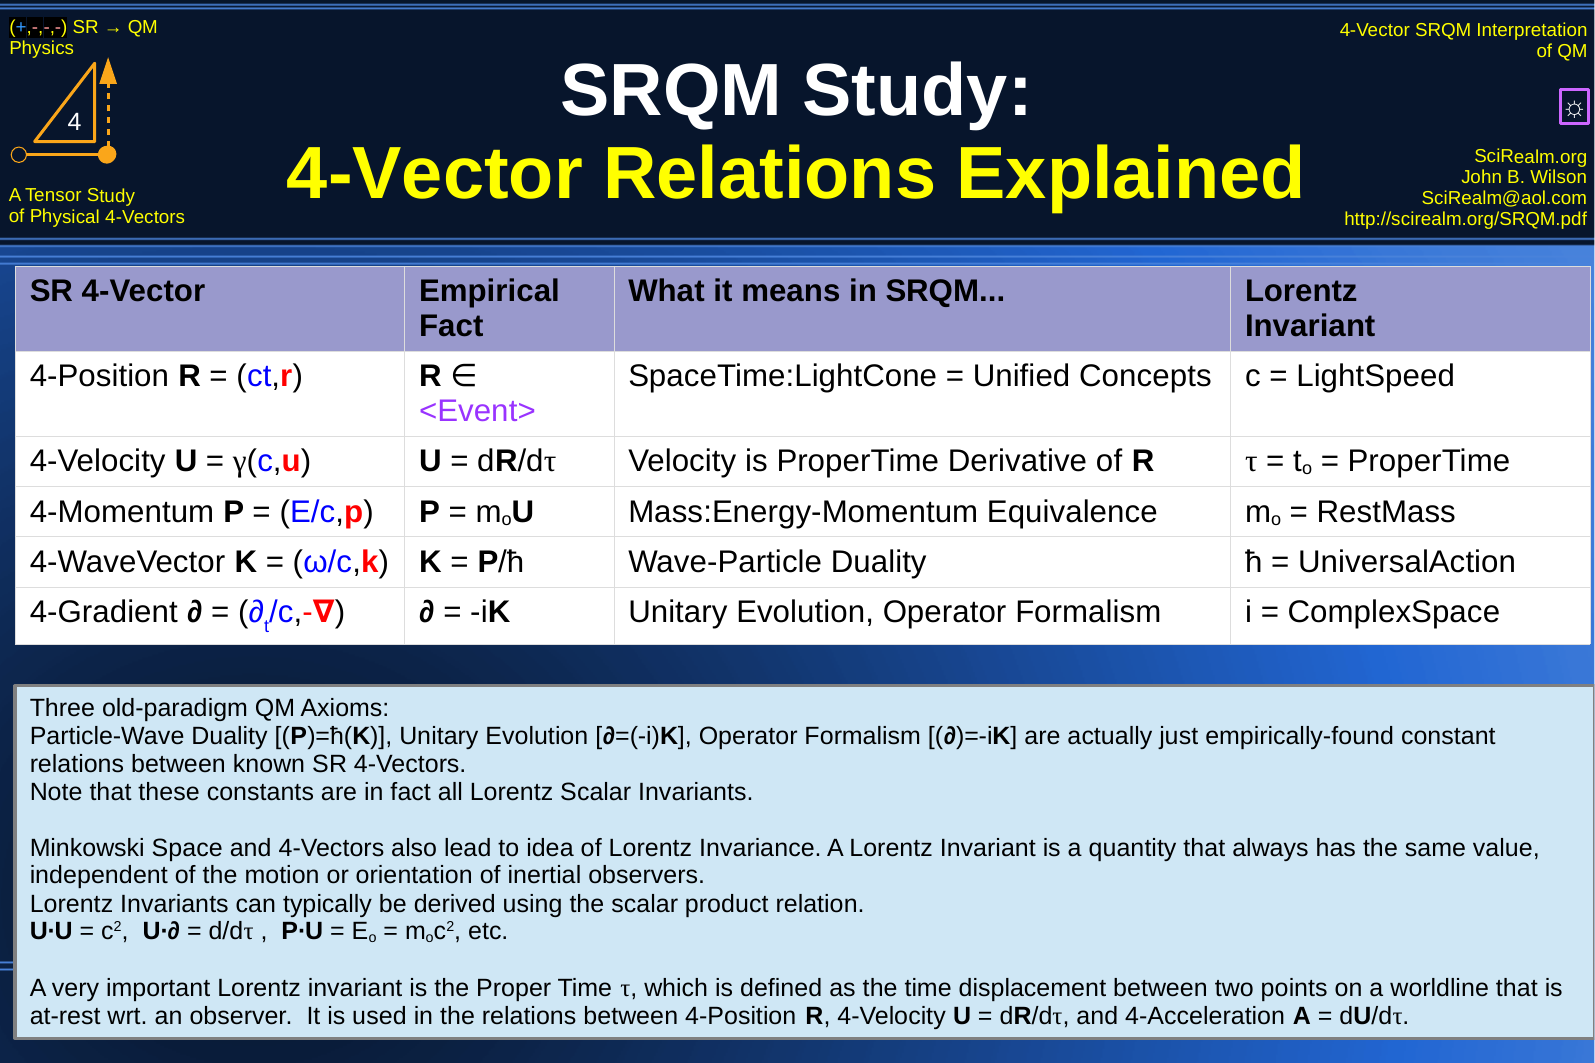

(+,-,-,-) SR → QM
Physics
A Tensor Study
of Physical 4-Vectors
4-Vector SRQM Interpretation
of QM
SciRealm.org
John B. Wilson
SciRealm@aol.com
http://scirealm.org/SRQM.pdf
# SRQM Study: 4-Vector Relations Explained
4
☼
| SR 4-Vector | Empirical Fact | What it means in SRQM... | Lorentz Invariant |
| --- | --- | --- | --- |
| 4-Position R = (ct,r) | R ∈ <Event> | SpaceTime:LightCone = Unified Concepts | c = LightSpeed |
| 4-Velocity U = γ(c,u) | U = dR/dτ | Velocity is ProperTime Derivative of R | τ = to = ProperTime |
| 4-Momentum P = (E/c,p) | P = moU | Mass:Energy-Momentum Equivalence | mo = RestMass |
| 4-WaveVector K = (ω/c,k) | K = P/ħ | Wave-Particle Duality | ħ = UniversalAction |
| 4-Gradient ∂ = (∂t/c,-∇) | ∂ = -iK | Unitary Evolution, Operator Formalism | i = ComplexSpace |
Three old-paradigm QM Axioms:
Particle-Wave Duality [(P)=ħ(K)], Unitary Evolution [∂=(-i)K], Operator Formalism [(∂)=-iK] are actually just empirically-found constant relations between known SR 4-Vectors.
Note that these constants are in fact all Lorentz Scalar Invariants.
Minkowski Space and 4-Vectors also lead to idea of Lorentz Invariance. A Lorentz Invariant is a quantity that always has the same value, independent of the motion or orientation of inertial observers.
Lorentz Invariants can typically be derived using the scalar product relation.
U∙U = c2, U∙∂ = d/dτ , P∙U = Eo = moc2, etc.
A very important Lorentz invariant is the Proper Time τ, which is defined as the time displacement between two points on a worldline that is at-rest wrt. an observer. It is used in the relations between 4-Position R, 4-Velocity U = dR/dτ, and 4-Acceleration A = dU/dτ.